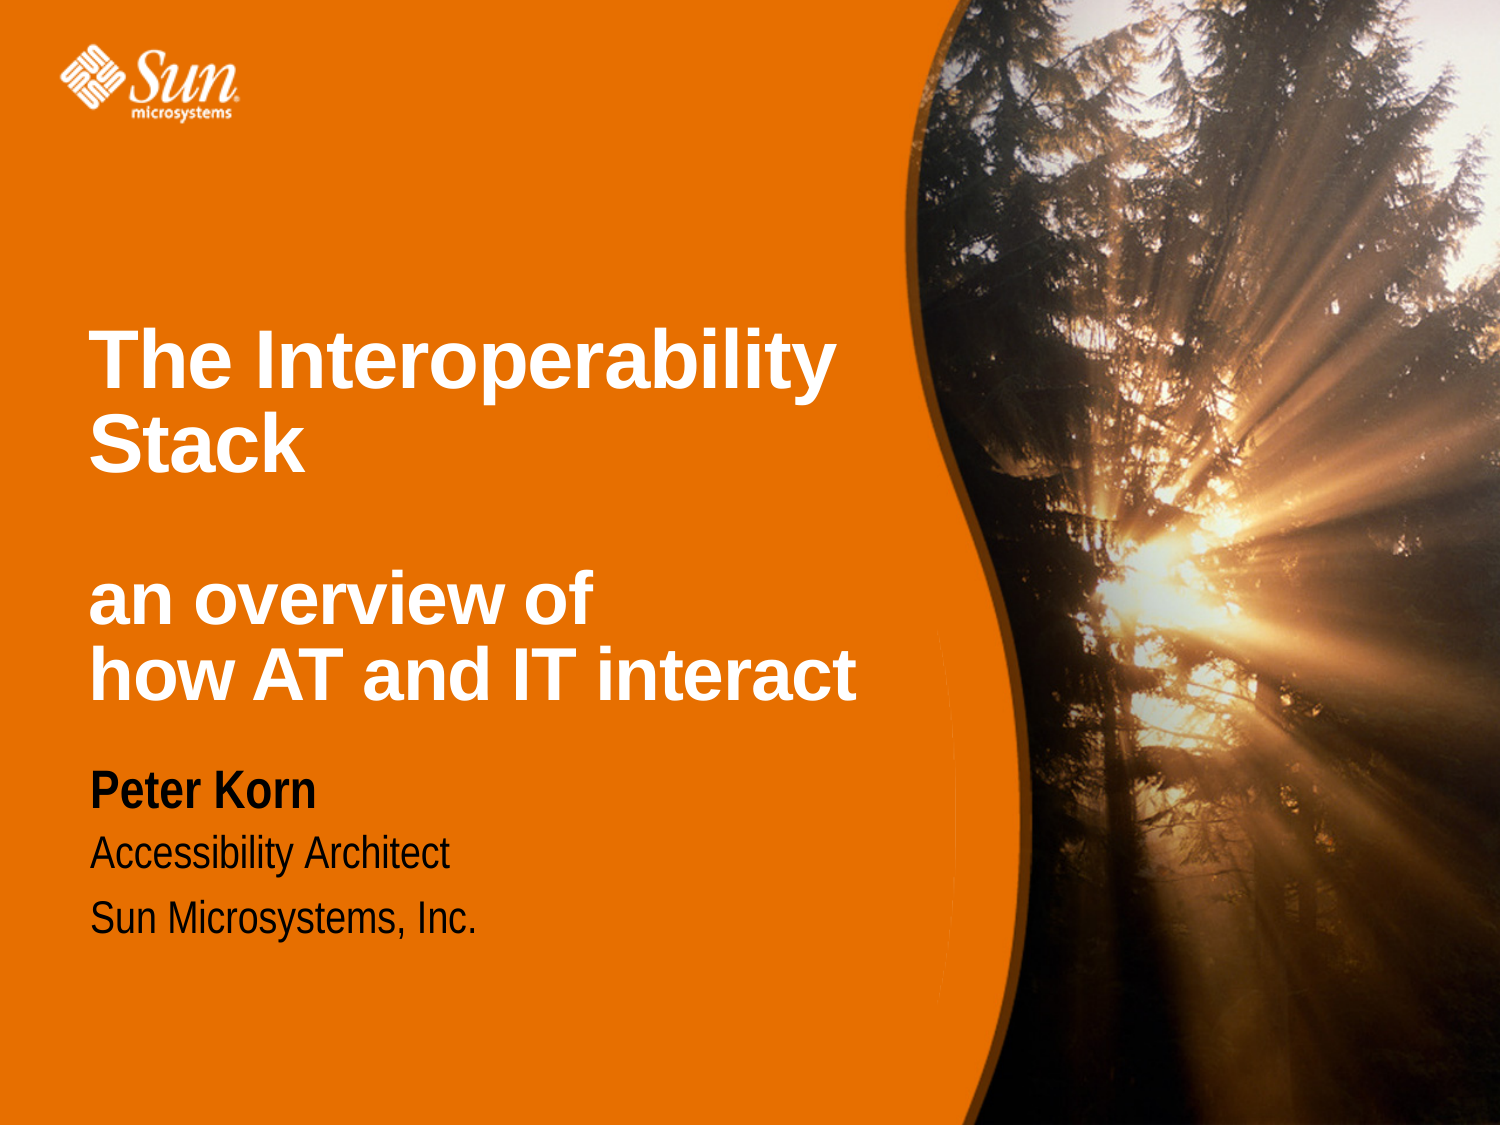

# The Interoperability Stack an overview of how AT and IT interact
Peter Korn
Accessibility Architect
Sun Microsystems, Inc.